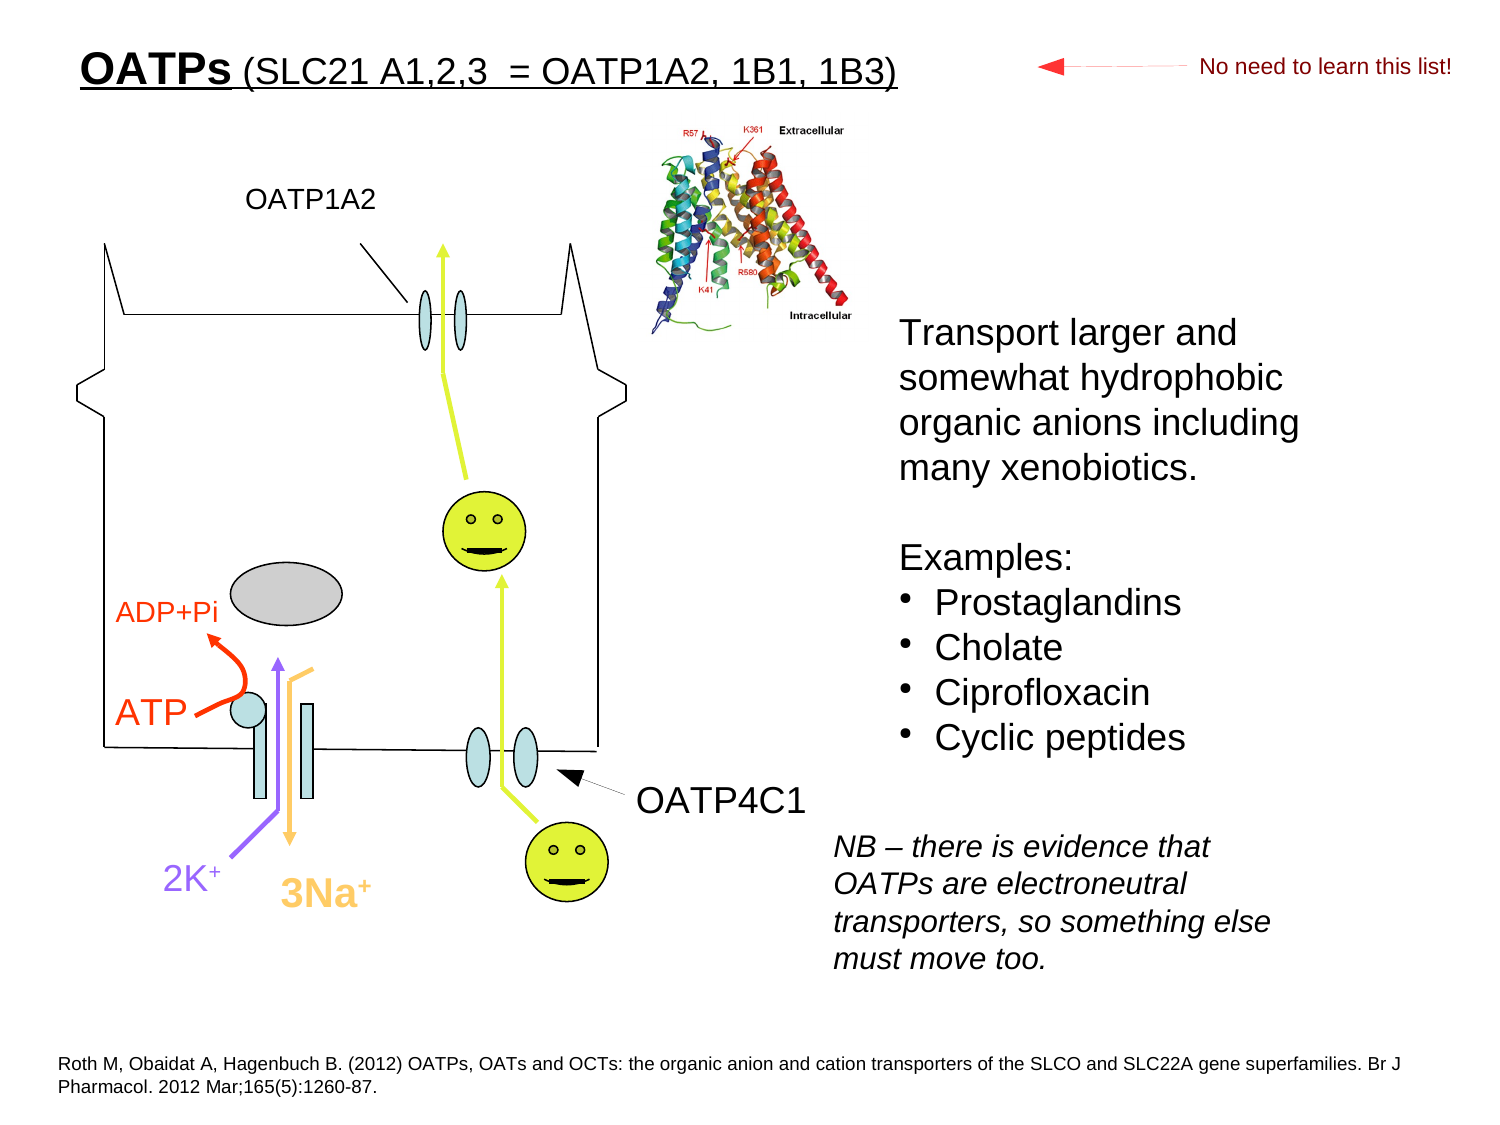

OATPs (SLC21 A1,2,3 = OATP1A2, 1B1, 1B3)
No need to learn this list!
OATP1A2
Transport larger and somewhat hydrophobic organic anions including many xenobiotics.
Examples:
Prostaglandins
Cholate
Ciprofloxacin
Cyclic peptides
ADP+Pi
ATP
2K+
3Na+
OATP4C1
NB – there is evidence that OATPs are electroneutral transporters, so something else must move too.
Roth M, Obaidat A, Hagenbuch B. (2012) OATPs, OATs and OCTs: the organic anion and cation transporters of the SLCO and SLC22A gene superfamilies. Br J Pharmacol. 2012 Mar;165(5):1260-87.